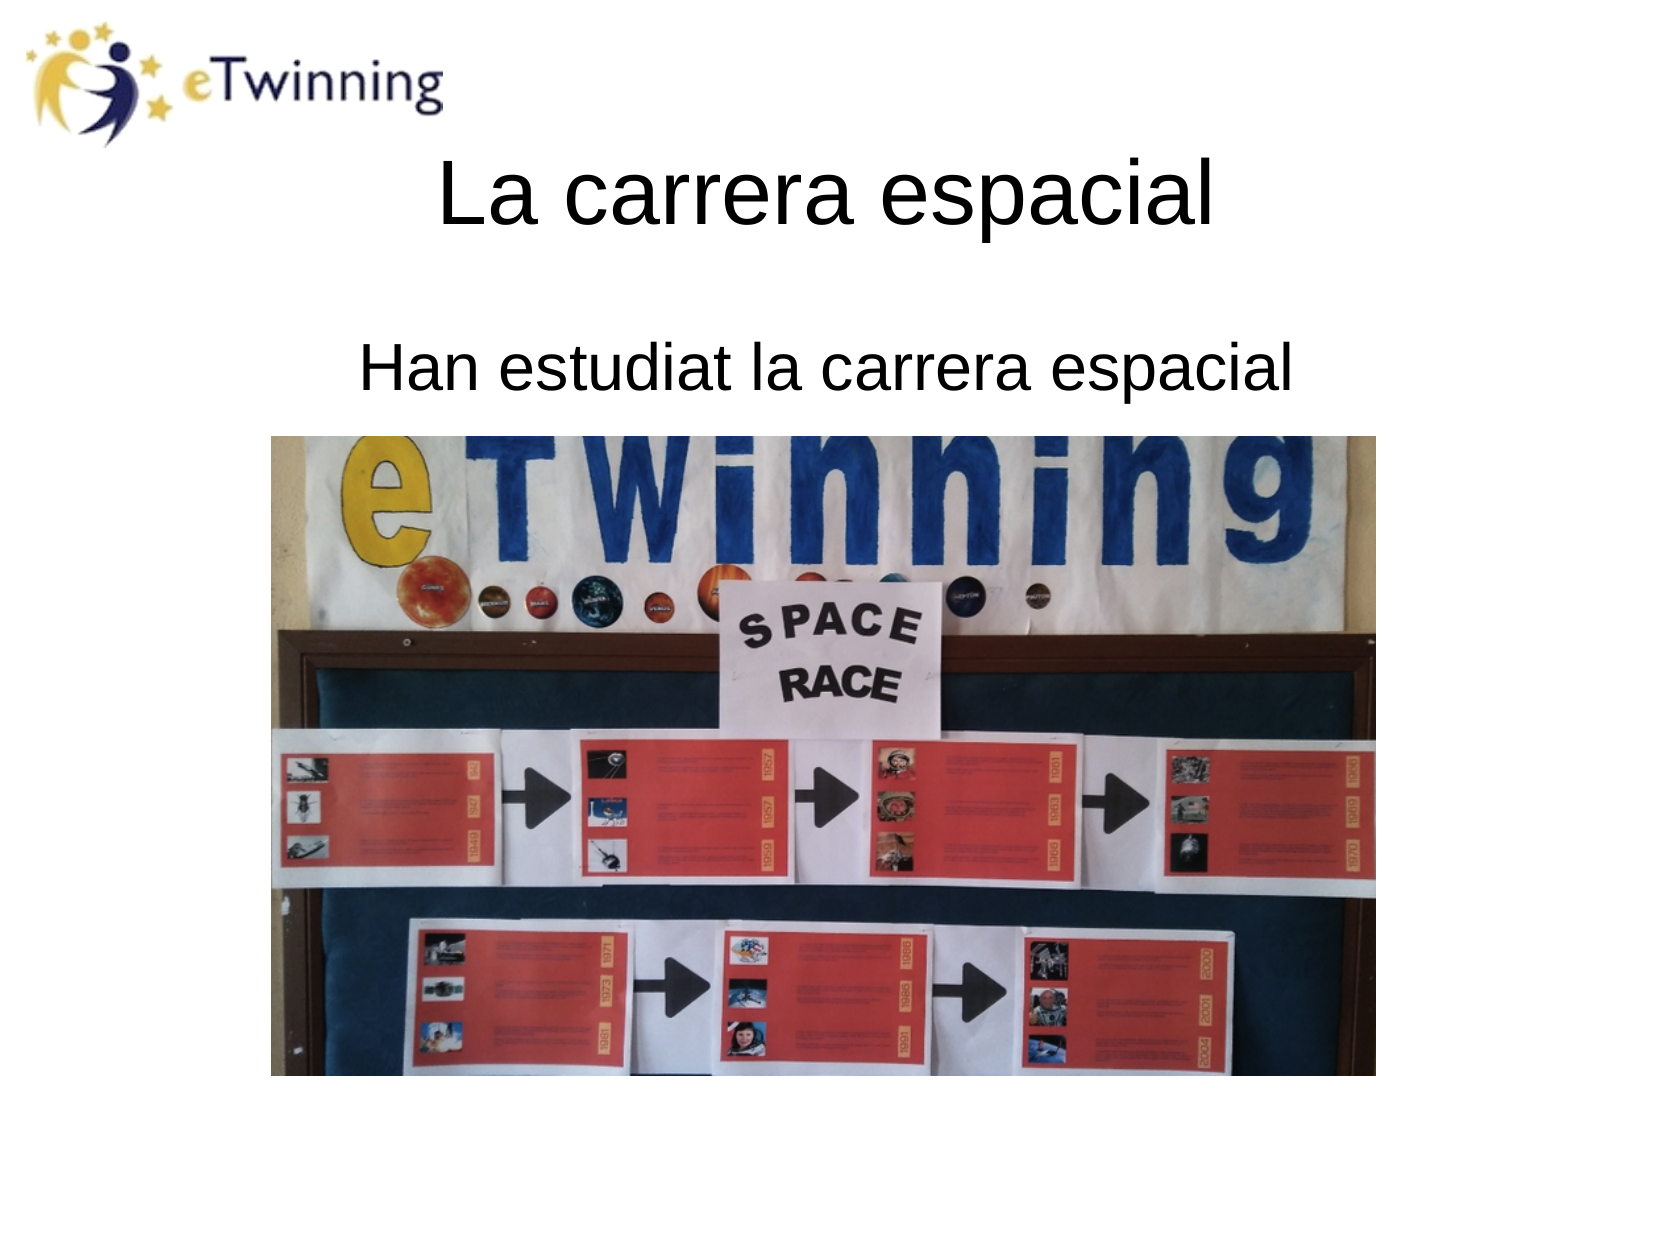

# La carrera espacial
Han estudiat la carrera espacial